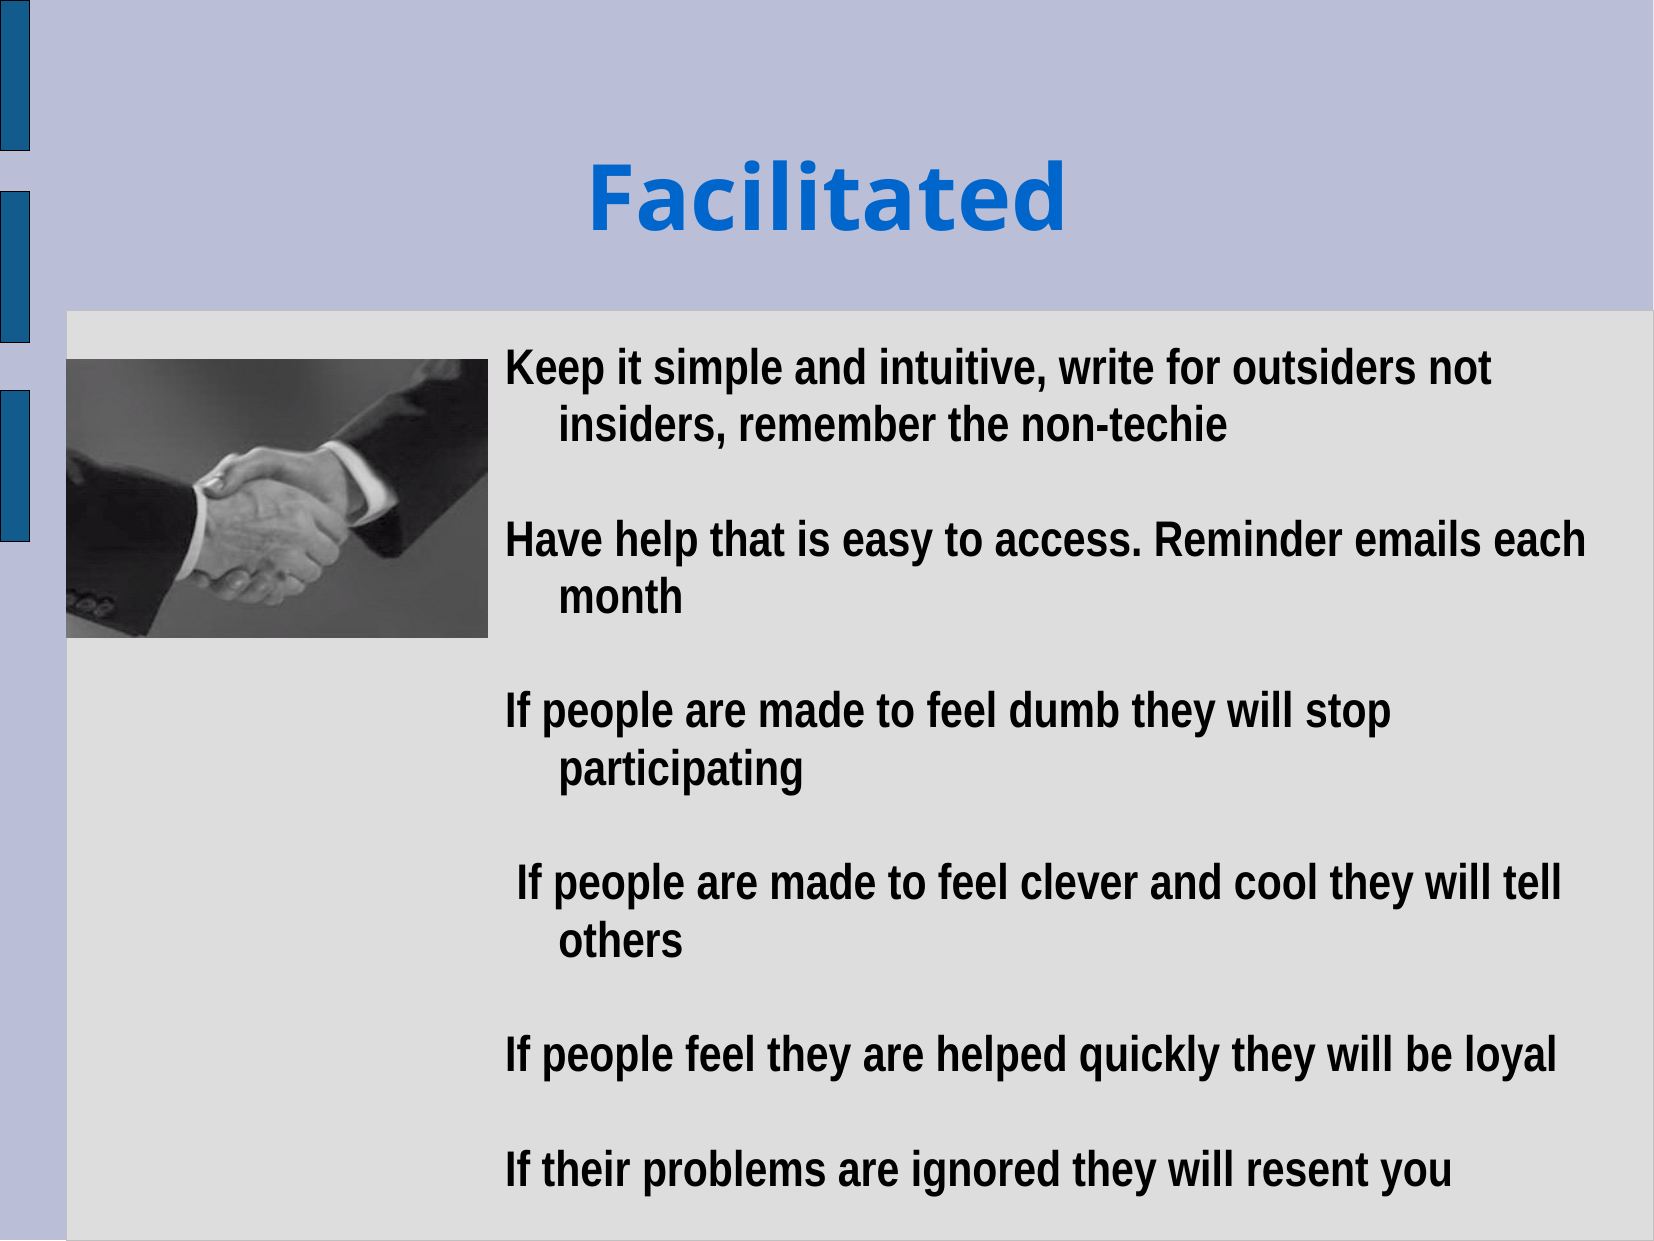

# Facilitated
Keep it simple and intuitive, write for outsiders not insiders, remember the non-techie
Have help that is easy to access. Reminder emails each month
If people are made to feel dumb they will stop participating
 If people are made to feel clever and cool they will tell others
If people feel they are helped quickly they will be loyal
If their problems are ignored they will resent you